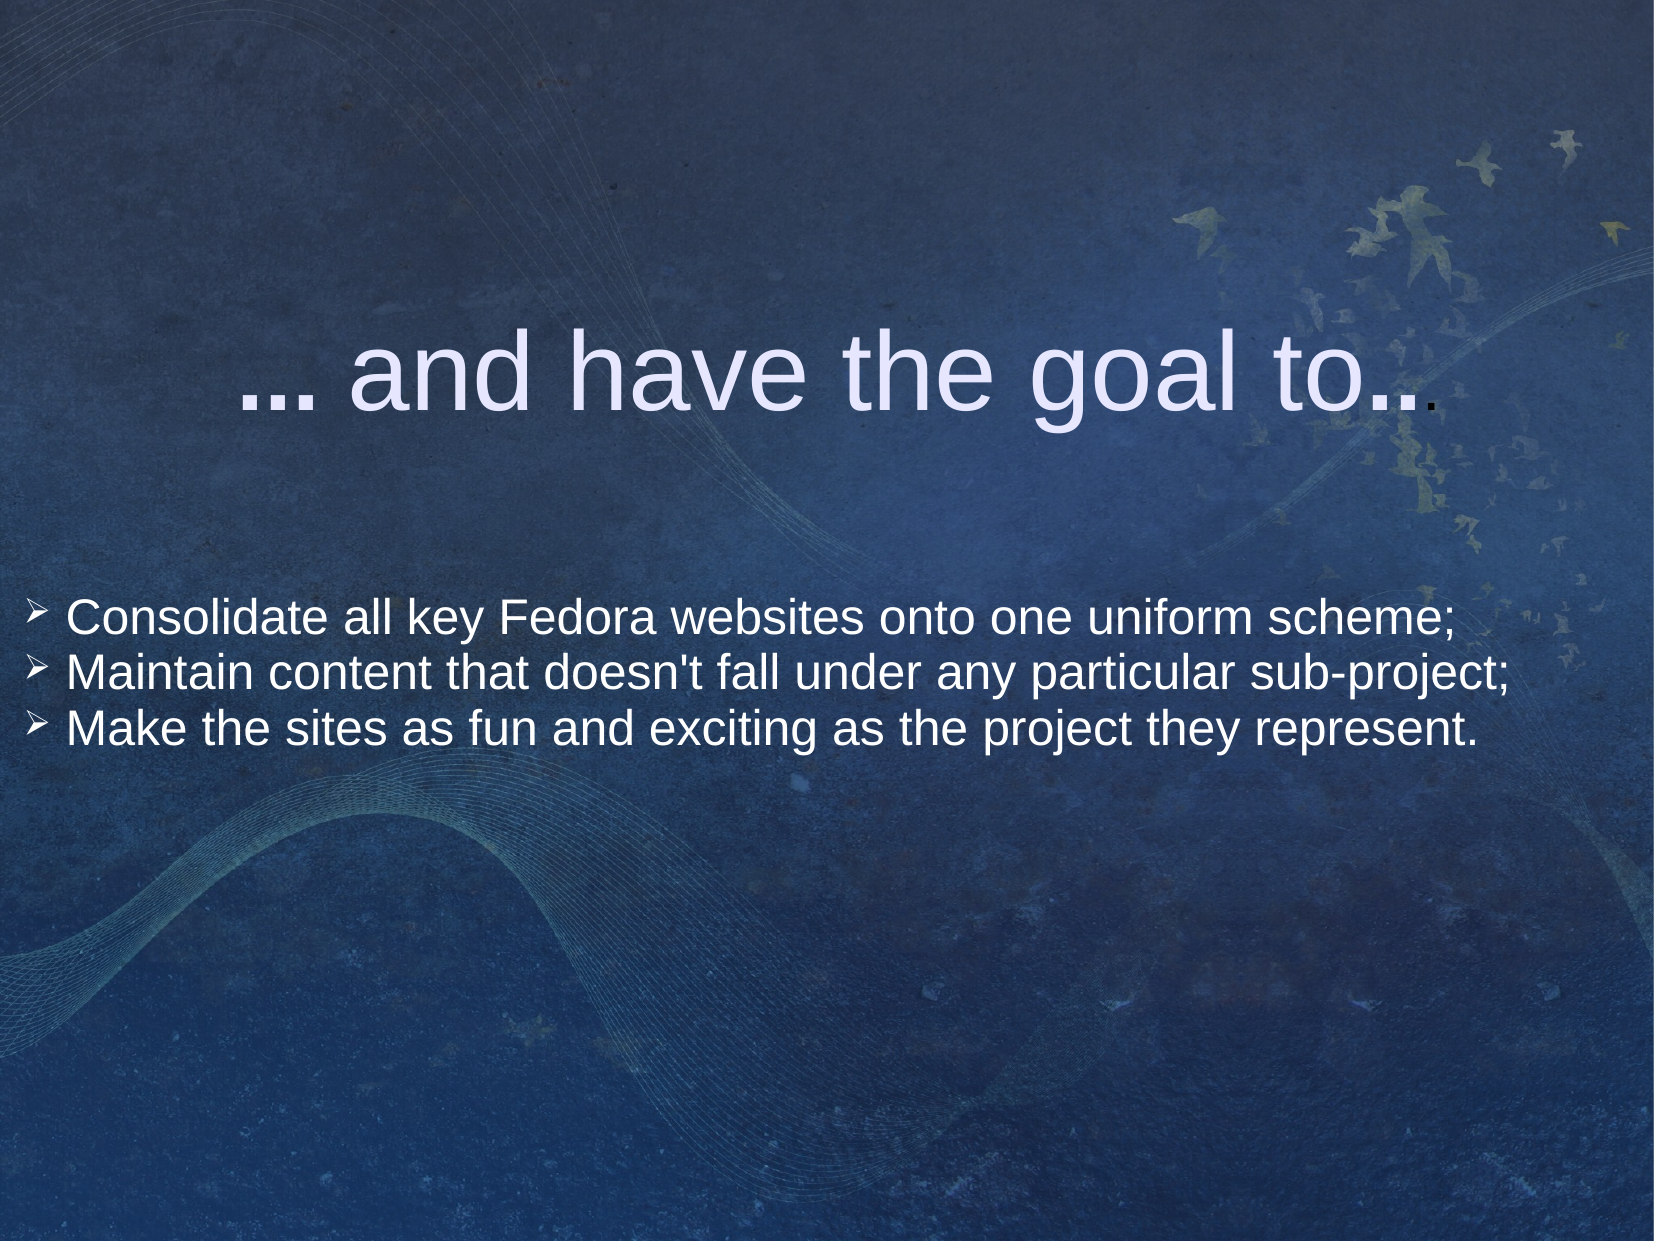

... and have the goal to...
 Consolidate all key Fedora websites onto one uniform scheme;
 Maintain content that doesn't fall under any particular sub-project;
 Make the sites as fun and exciting as the project they represent.